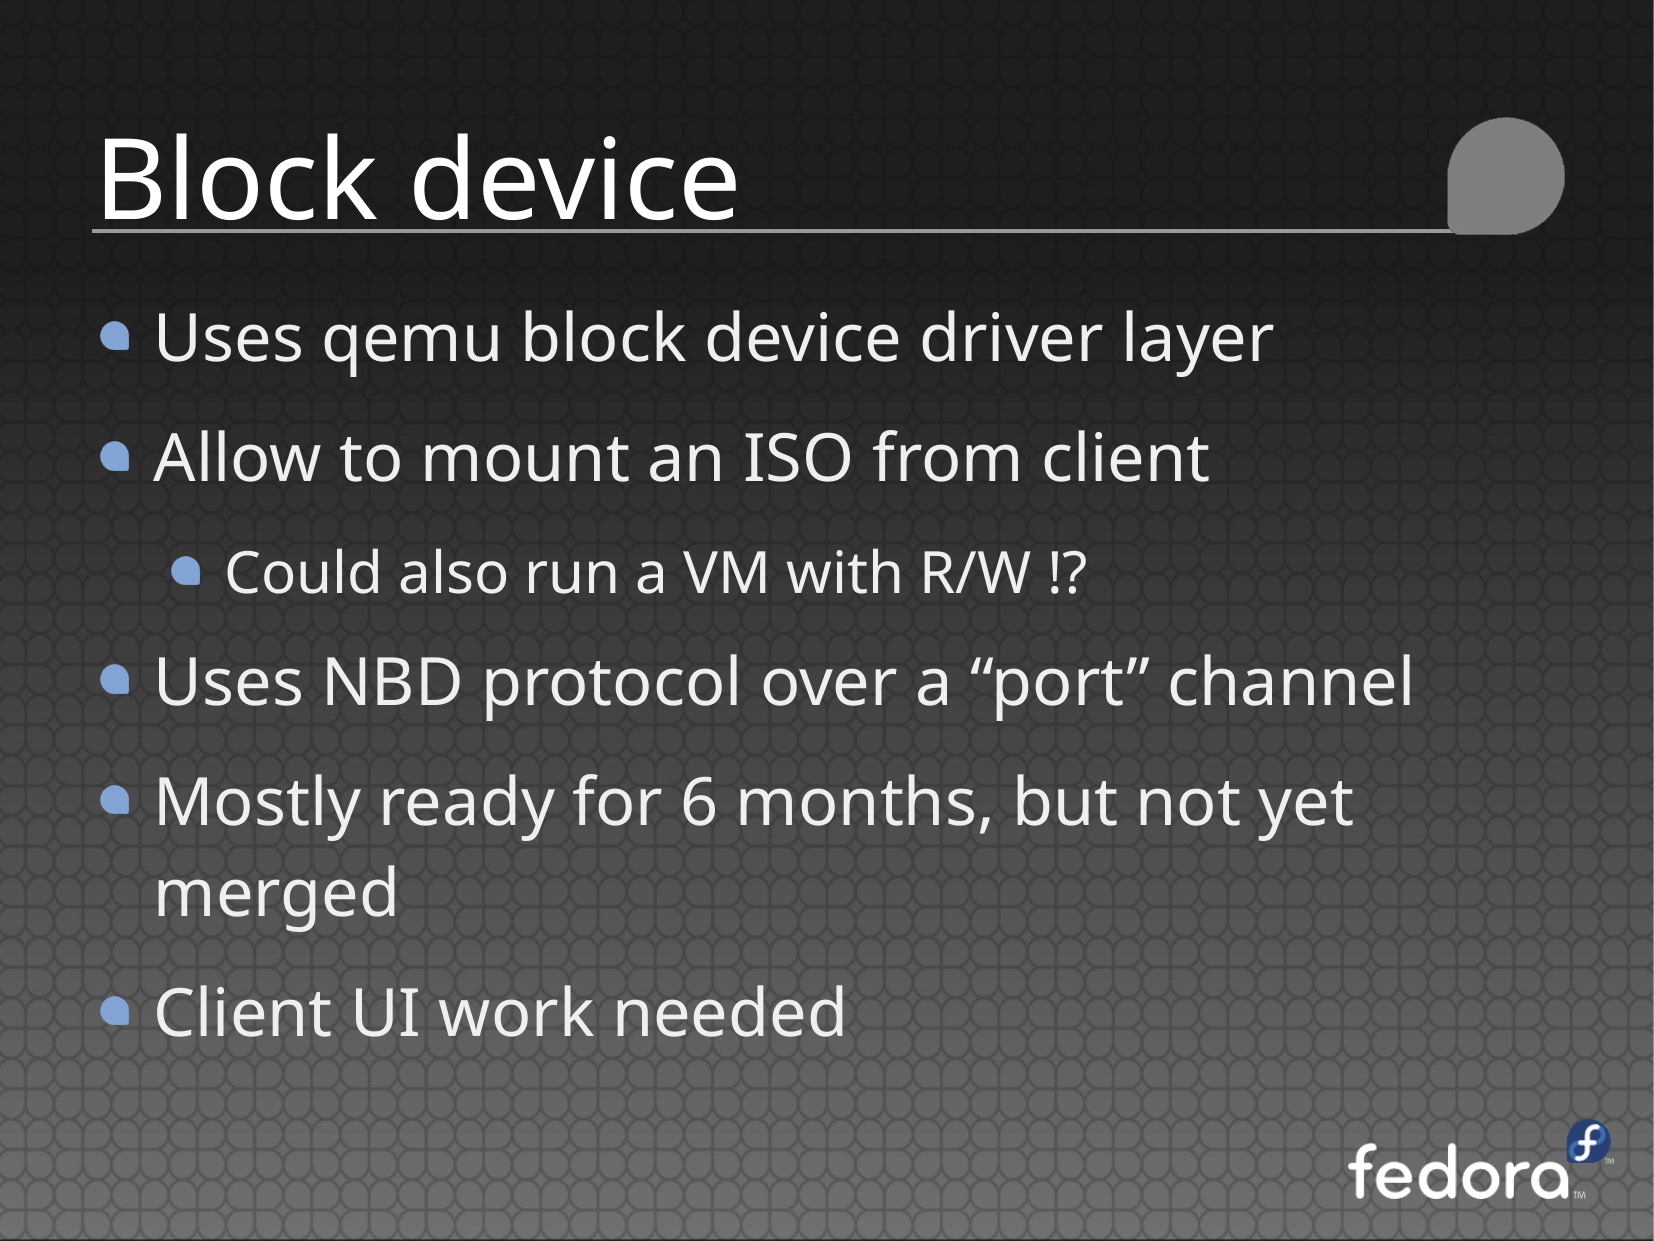

Block device
# Uses qemu block device driver layer
Allow to mount an ISO from client
Could also run a VM with R/W !?
Uses NBD protocol over a “port” channel
Mostly ready for 6 months, but not yet merged
Client UI work needed